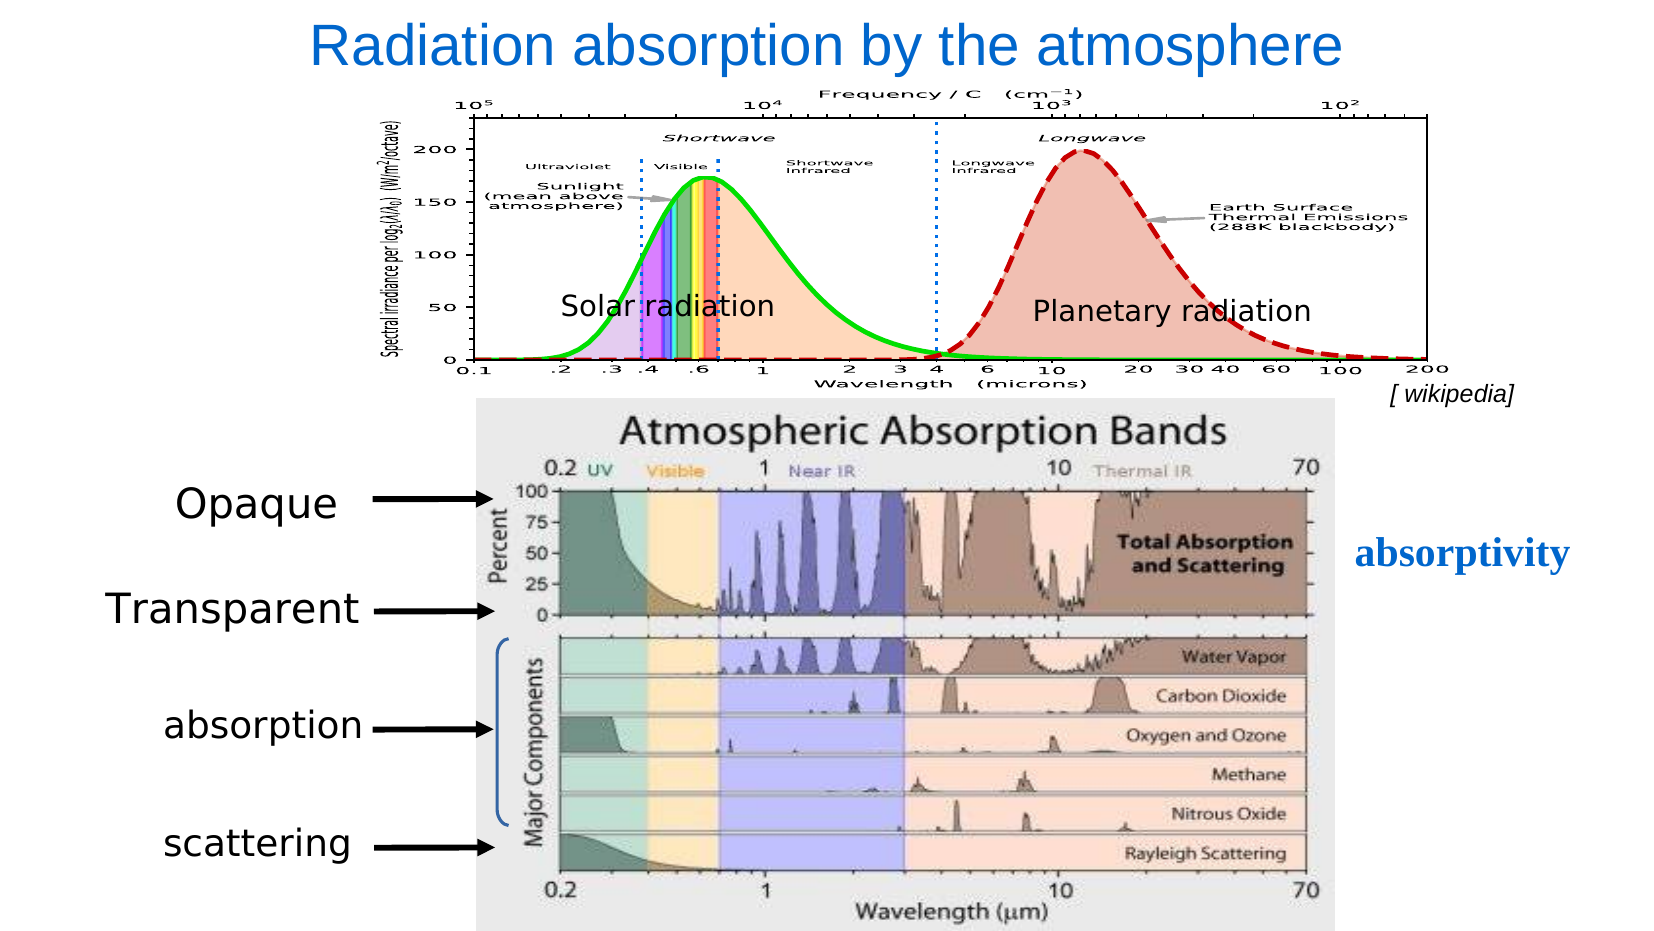

Radiation absorption by the atmosphere
Solar radiation
Planetary radiation
[ wikipedia]
Opaque
absorptivity
Transparent
absorption
scattering